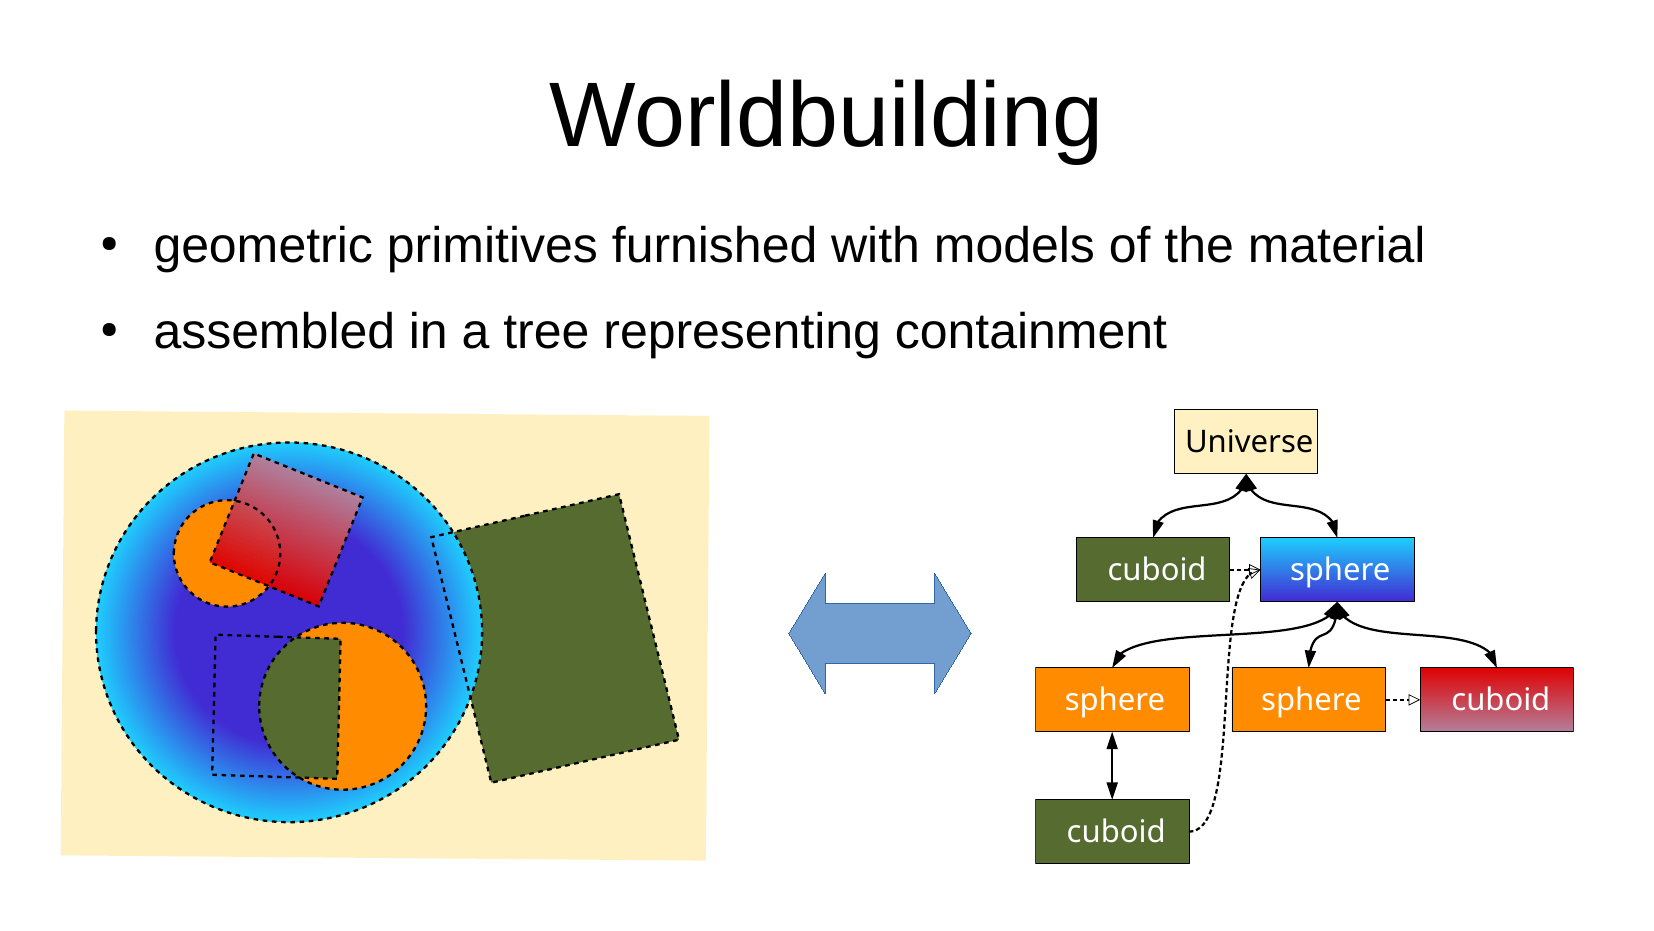

# Worldbuilding
geometric primitives furnished with models of the material
assembled in a tree representing containment